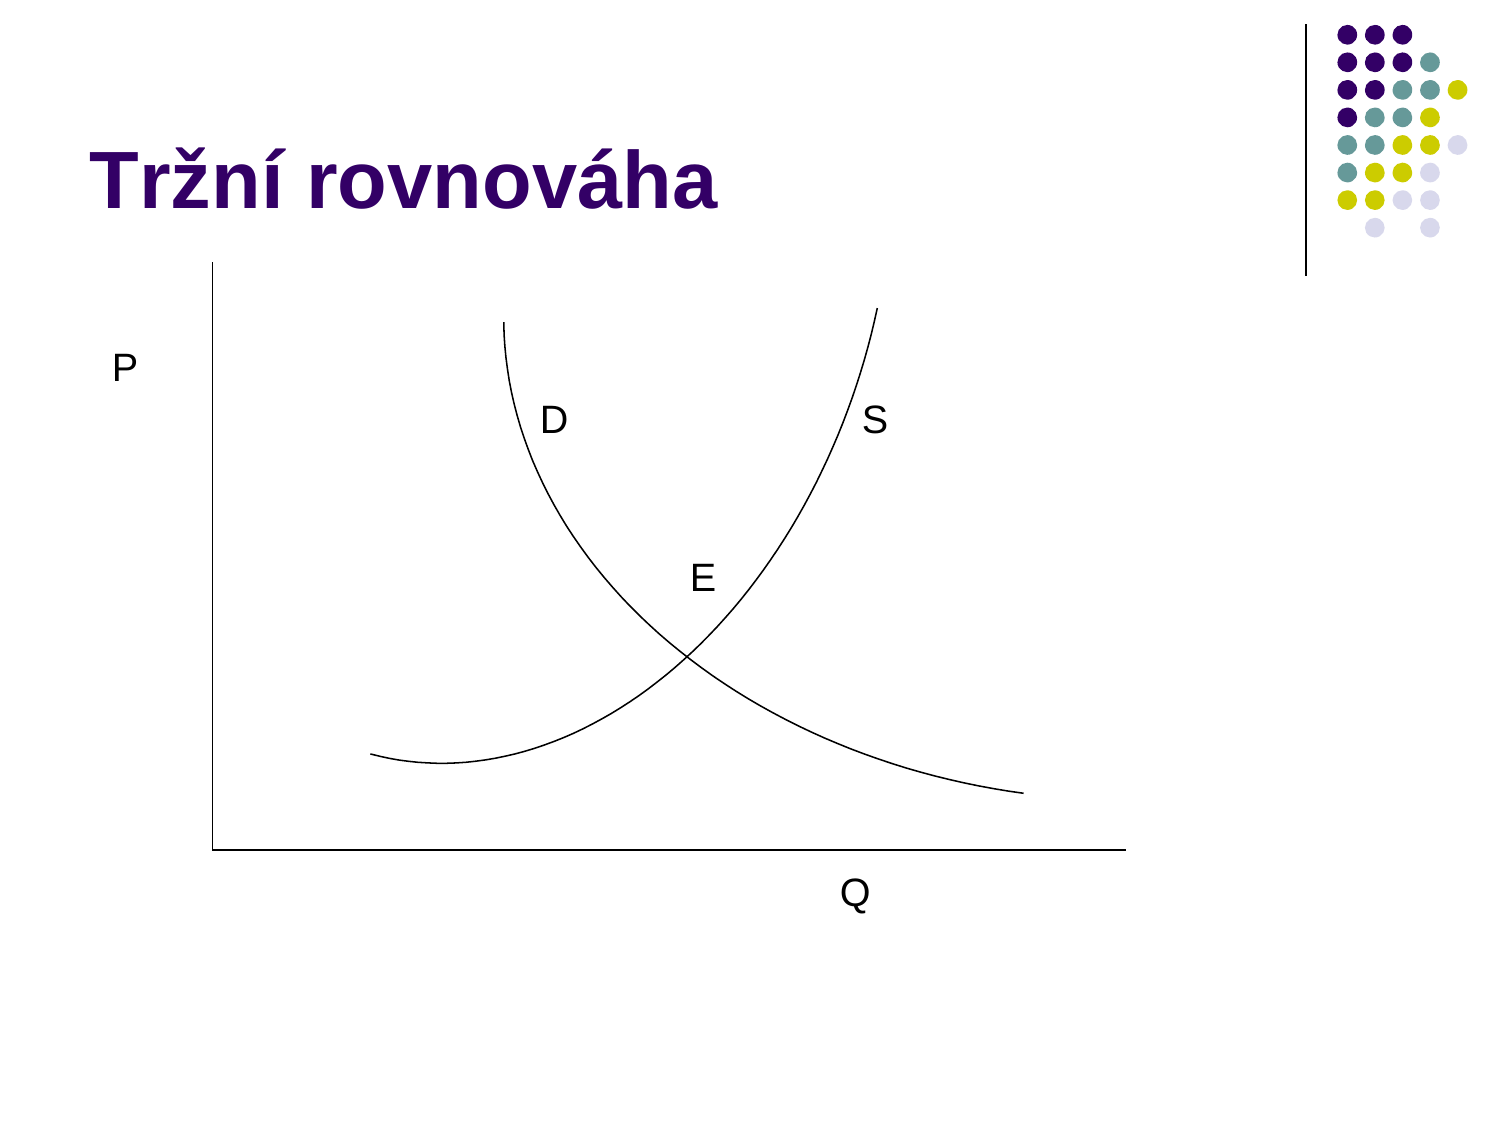

# Tržní rovnováha
 P
				D		 S
					E
						Q